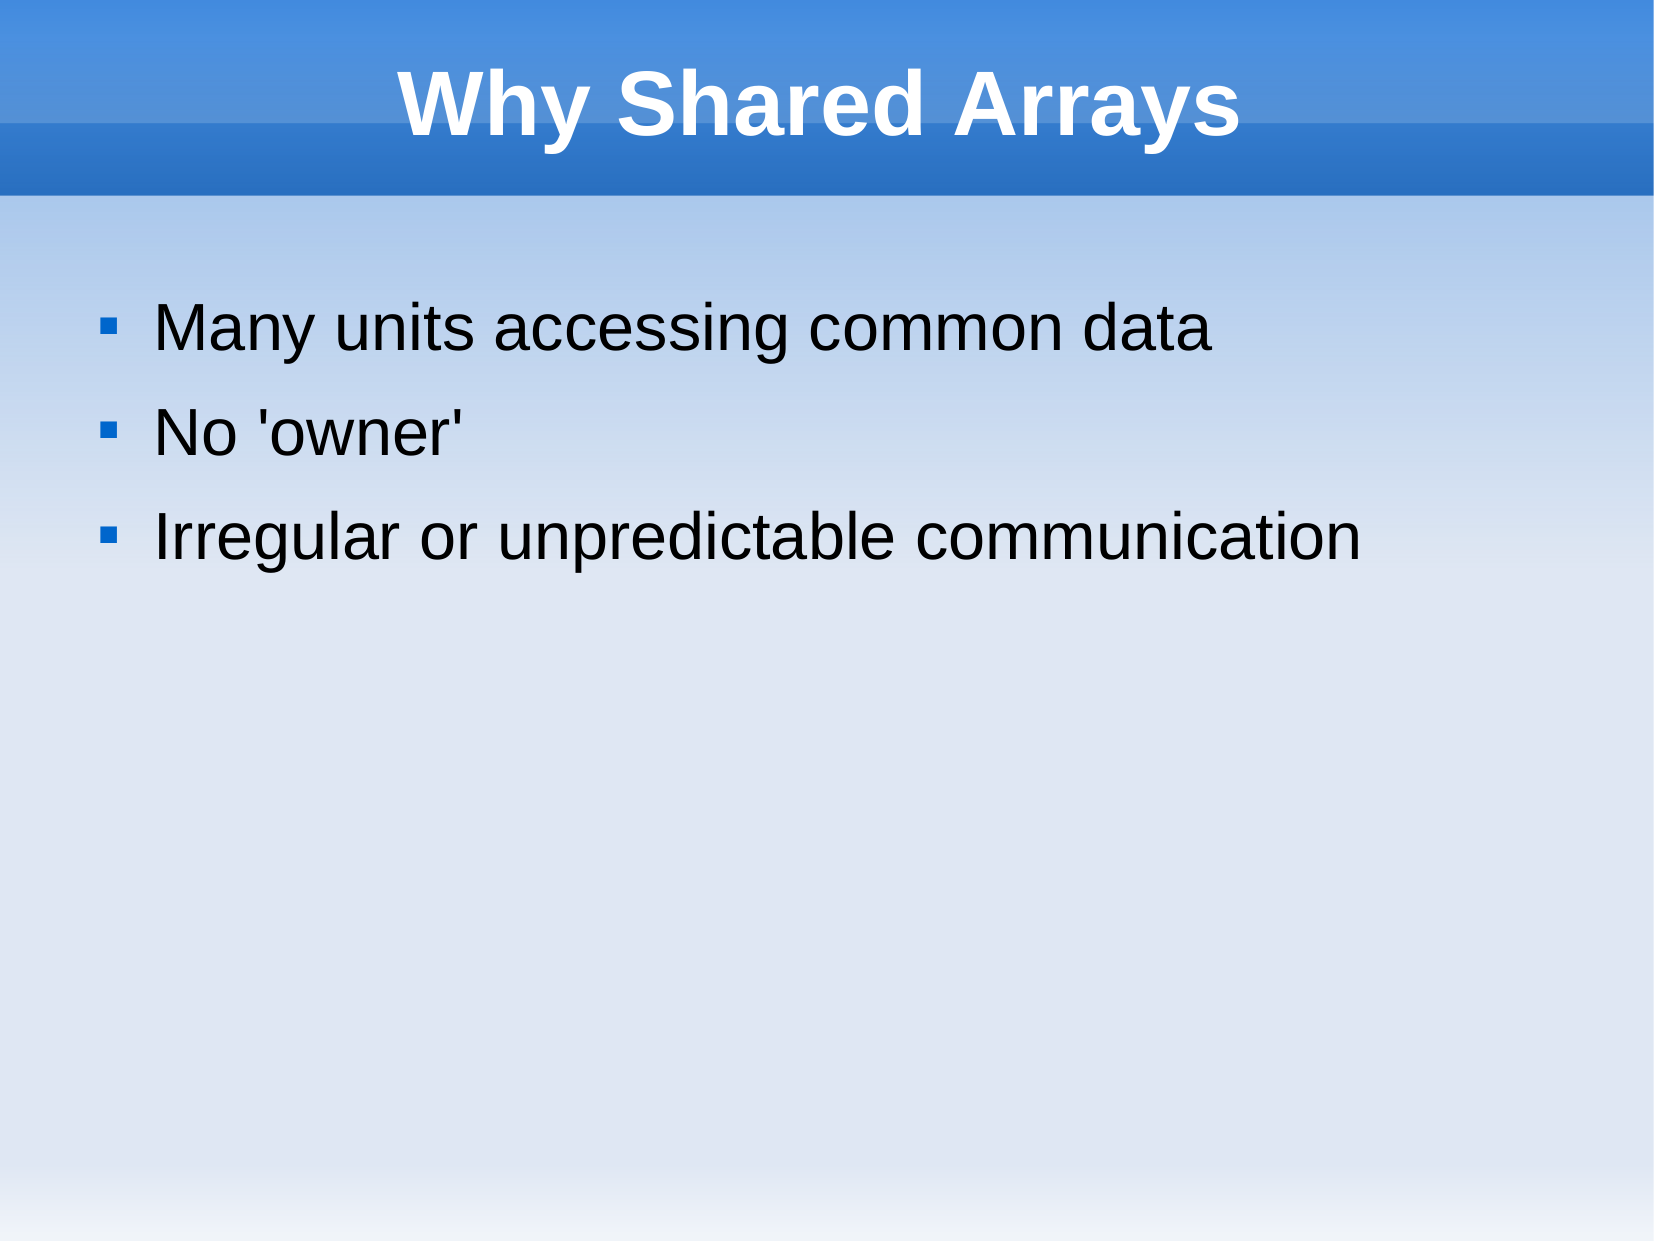

# Why Shared Arrays
Many units accessing common data
No 'owner'
Irregular or unpredictable communication